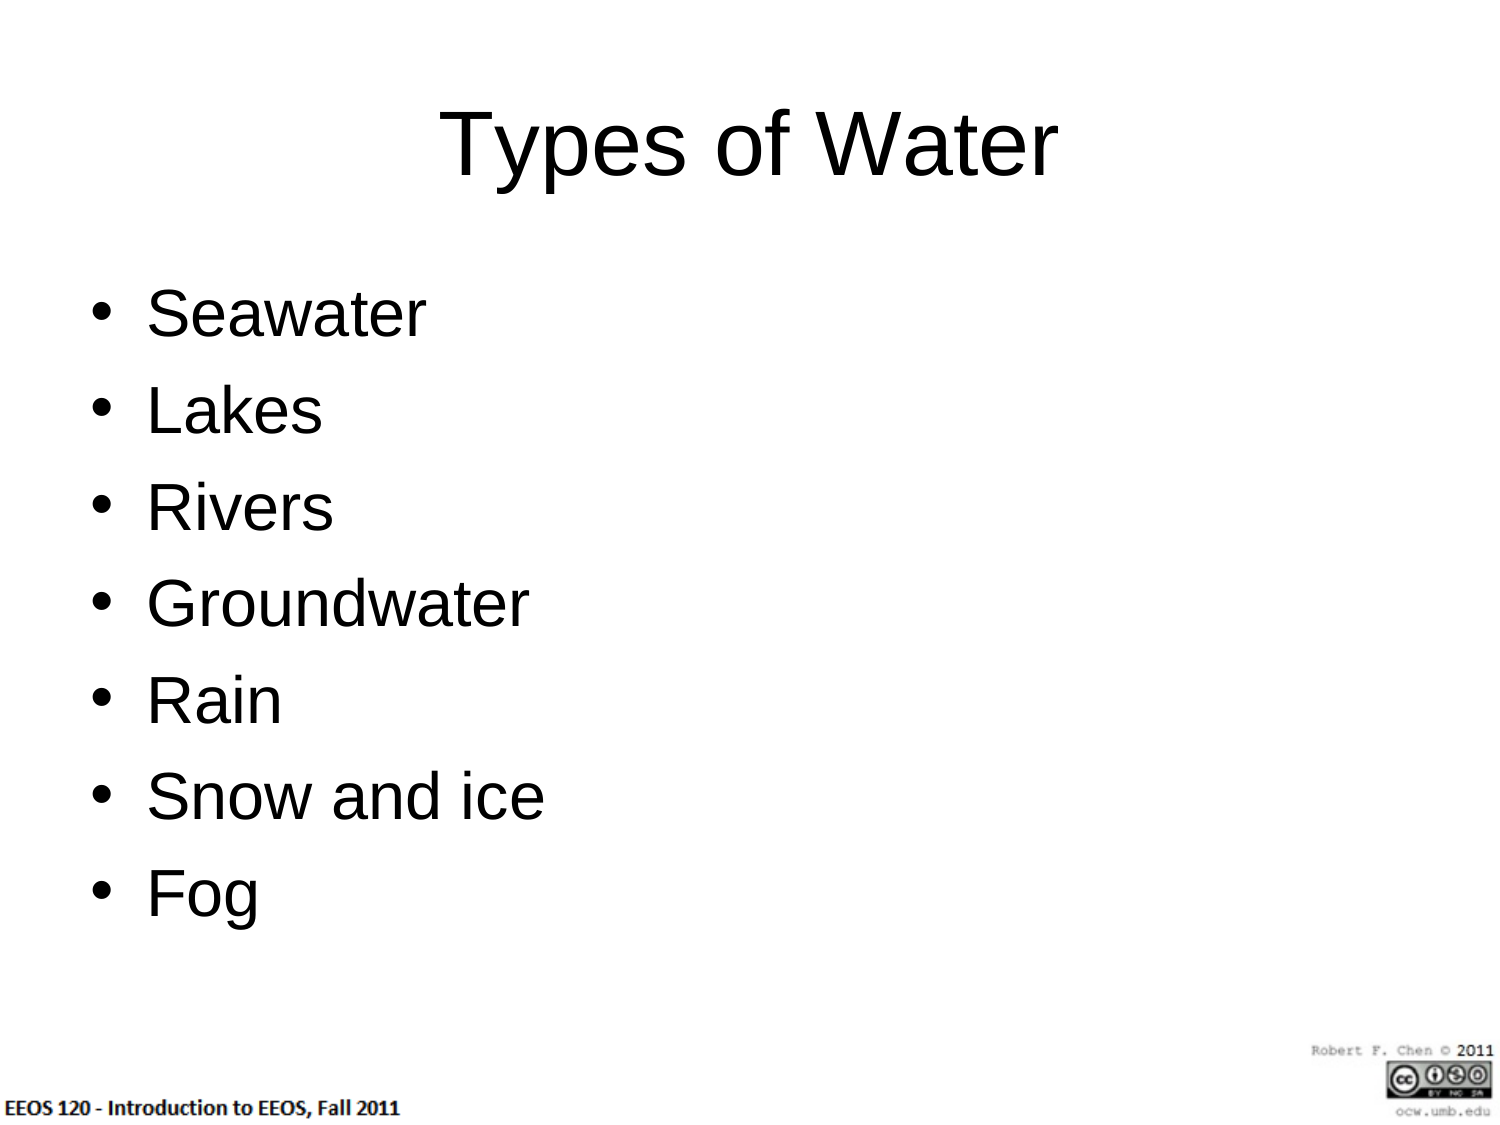

# Types of Water
Seawater
Lakes
Rivers
Groundwater
Rain
Snow and ice
Fog